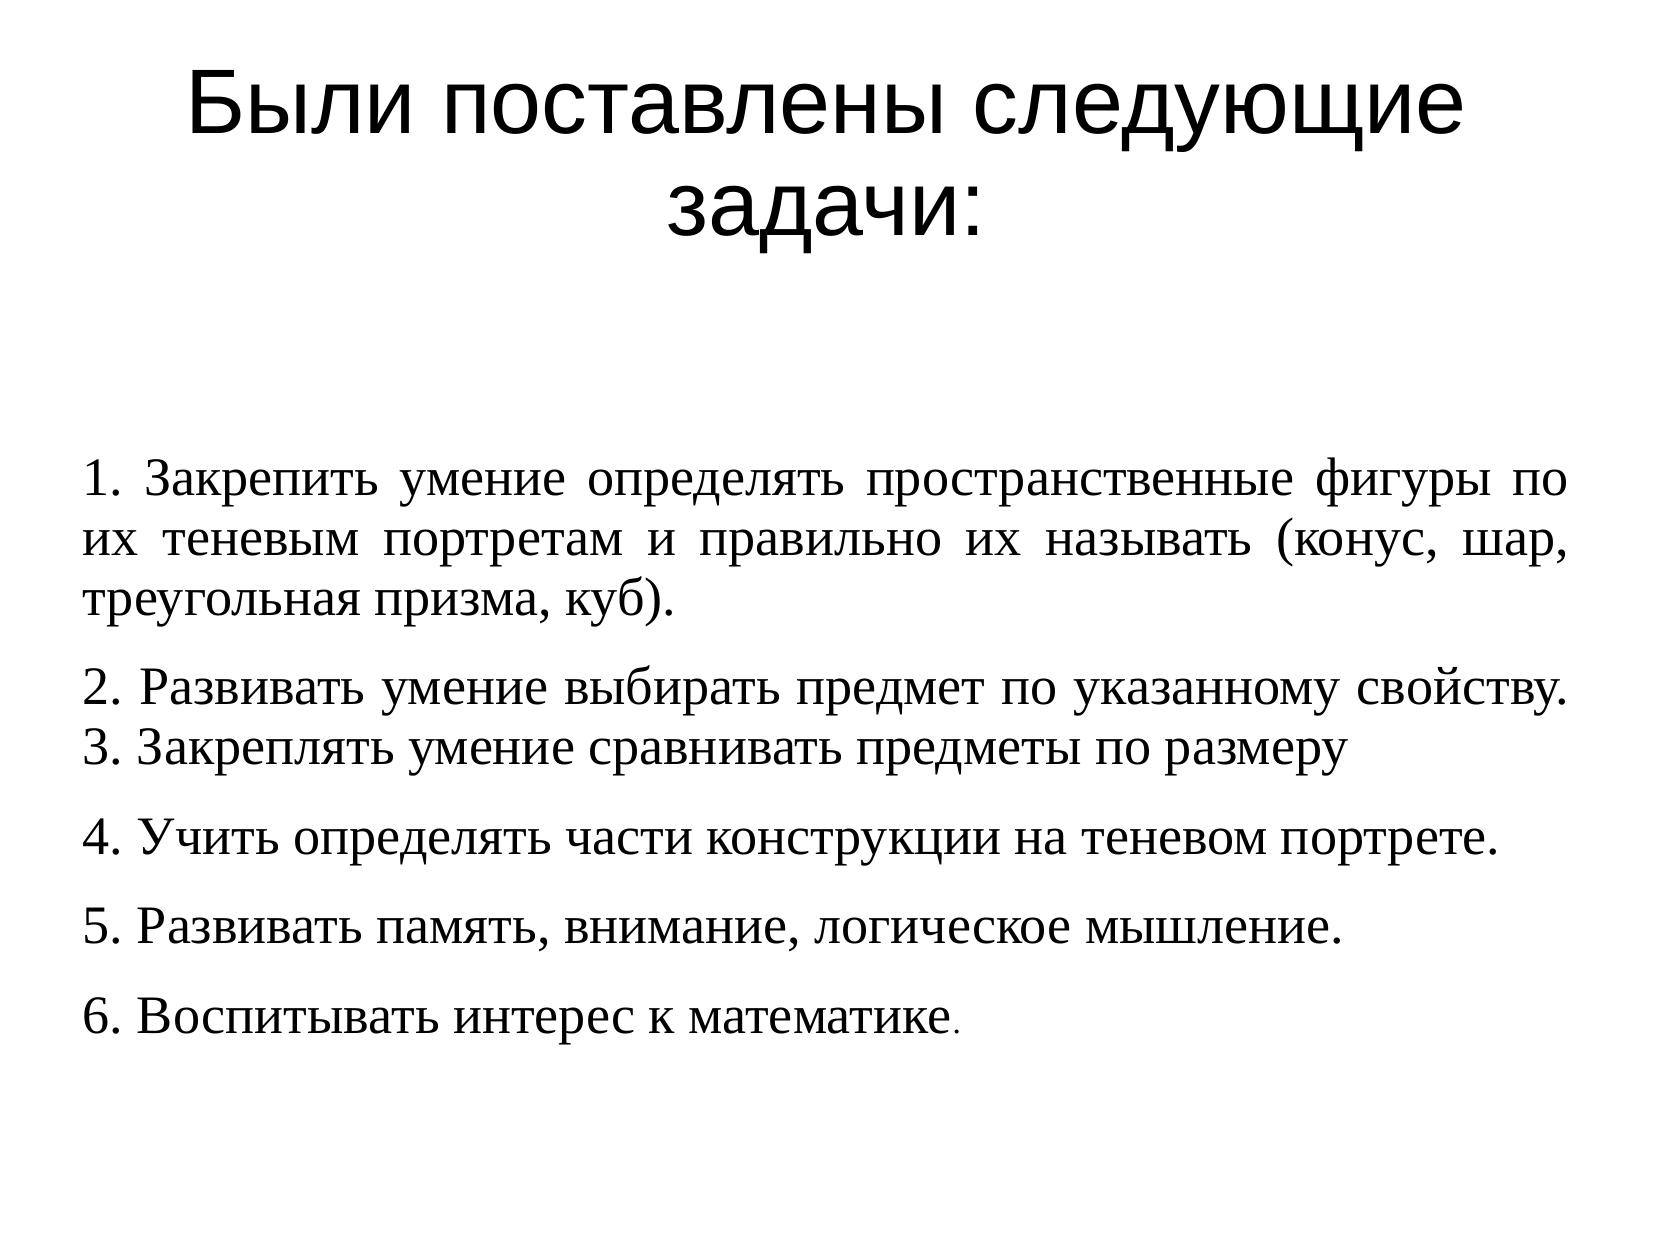

# Были поставлены следующие задачи:
1. Закрепить умение определять пространственные фигуры по их теневым портретам и правильно их называть (конус, шар, треугольная призма, куб).
2. Развивать умение выбирать предмет по указанному свойству.
3. Закреплять умение сравнивать предметы по размеру
4. Учить определять части конструкции на теневом портрете.
5. Развивать память, внимание, логическое мышление.
6. Воспитывать интерес к математике.